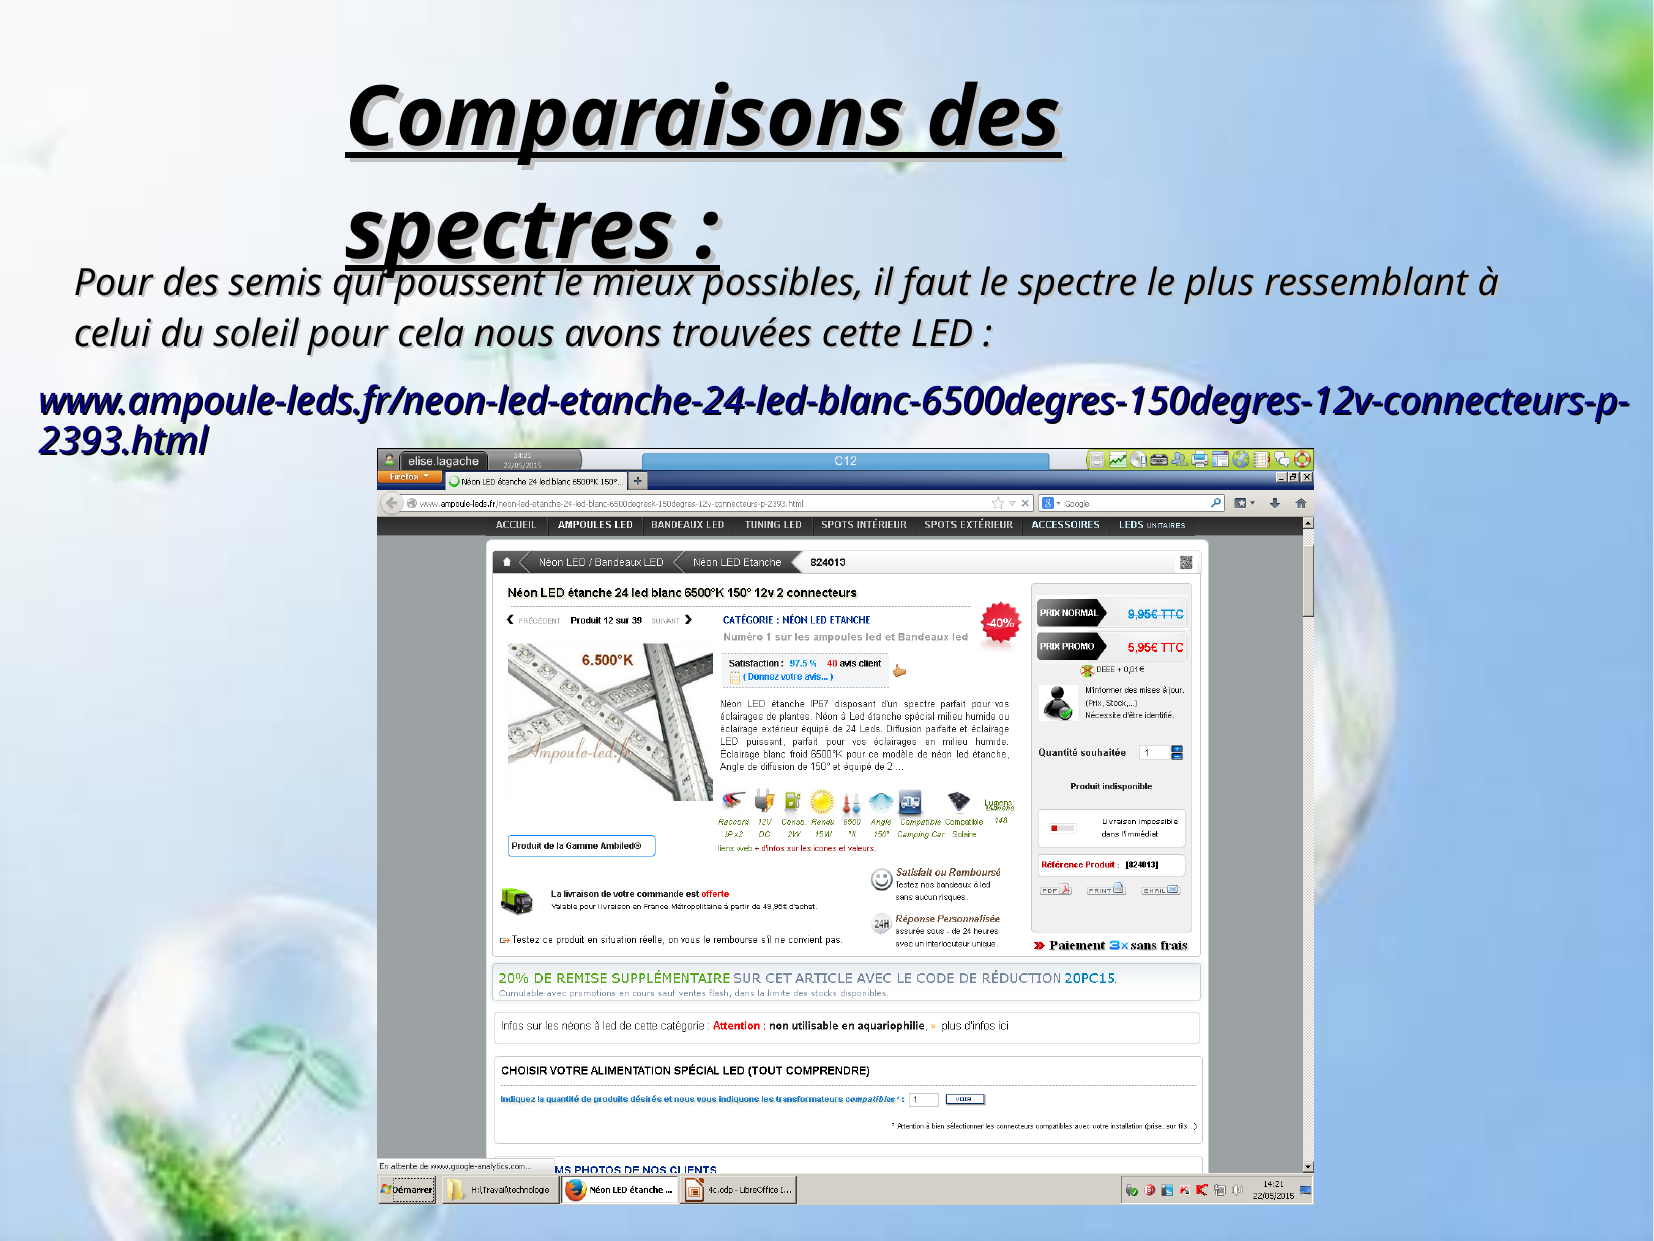

Comparaisons des spectres :
#
Pour des semis qui poussent le mieux possibles, il faut le spectre le plus ressemblant à celui du soleil pour cela nous avons trouvées cette LED :
www.ampoule-leds.fr/neon-led-etanche-24-led-blanc-6500degres-150degres-12v-connecteurs-p-2393.html